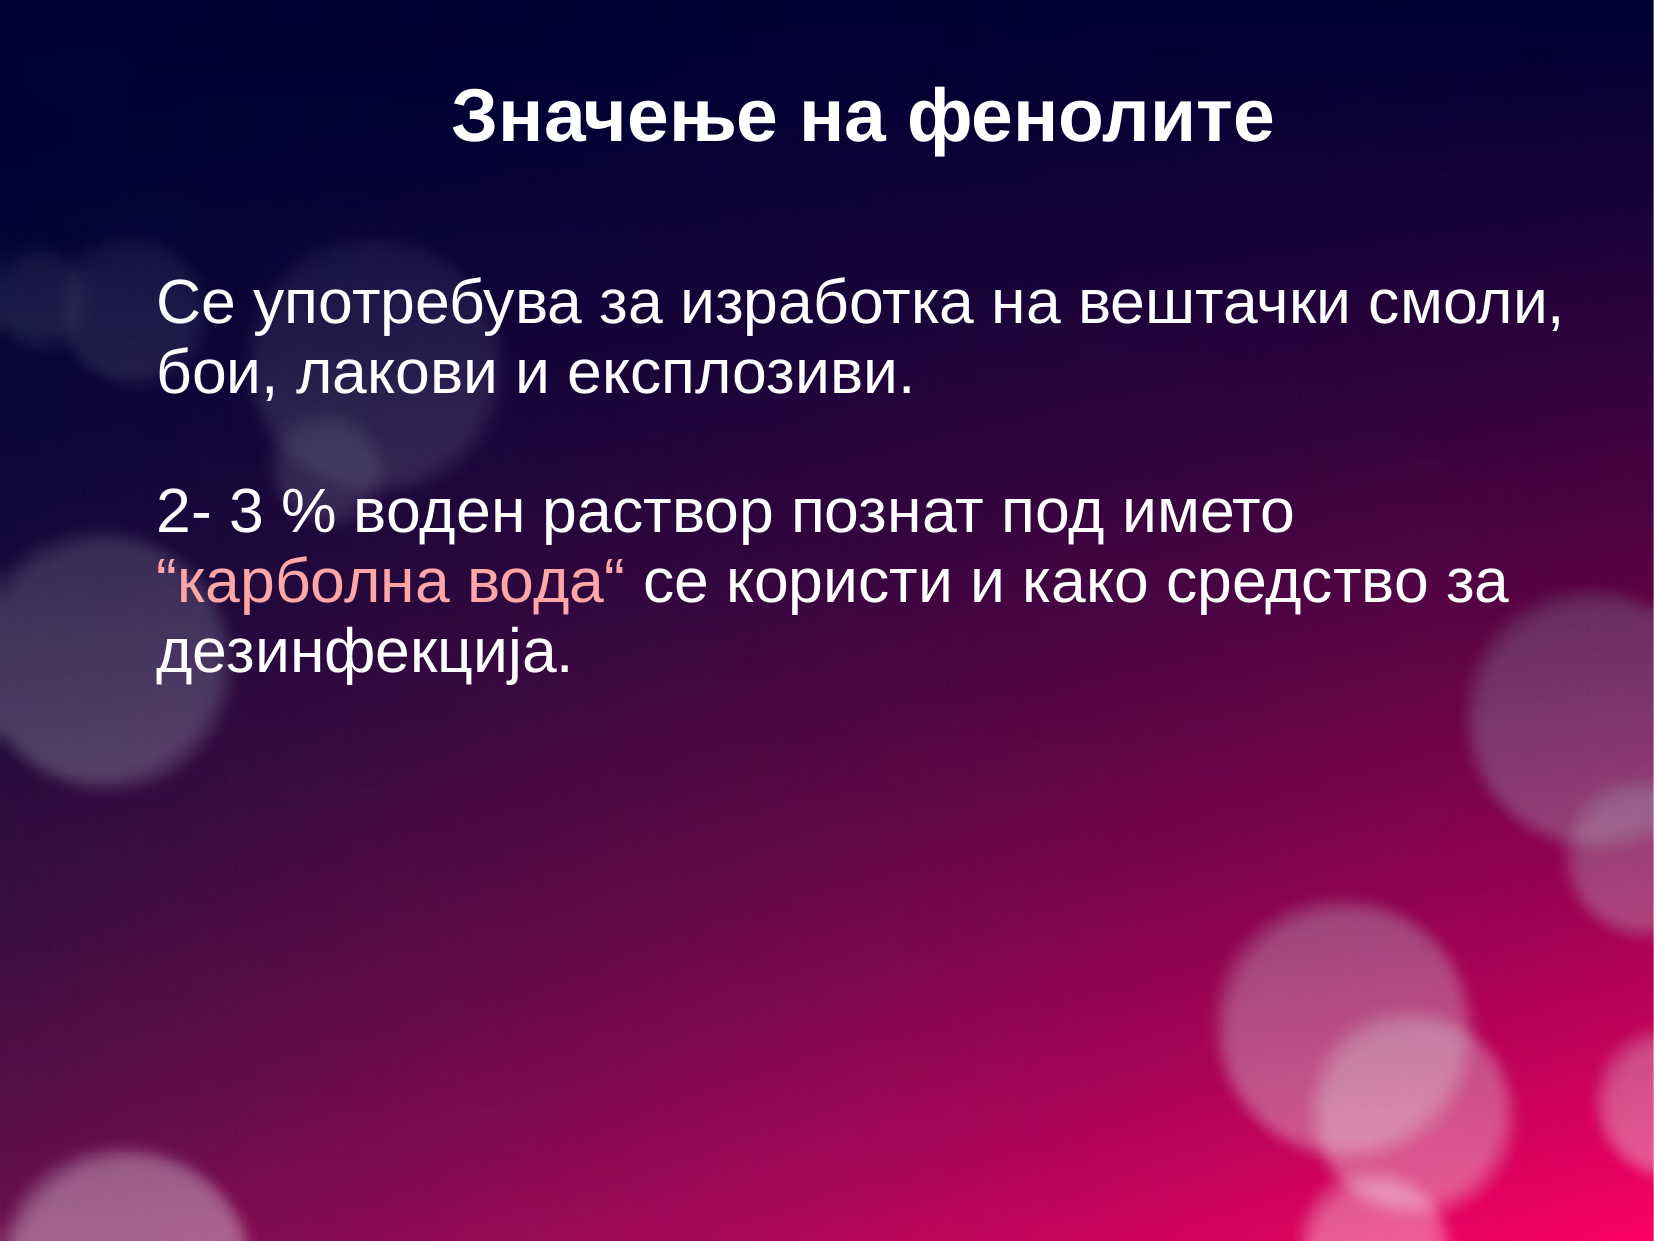

Значење на фенолите
Се употребува за изработка на вештачки смоли,
бои, лакови и експлозиви.
2- 3 % воден раствор познат под името “карболна вода“ се користи и како средство за дезинфекција.